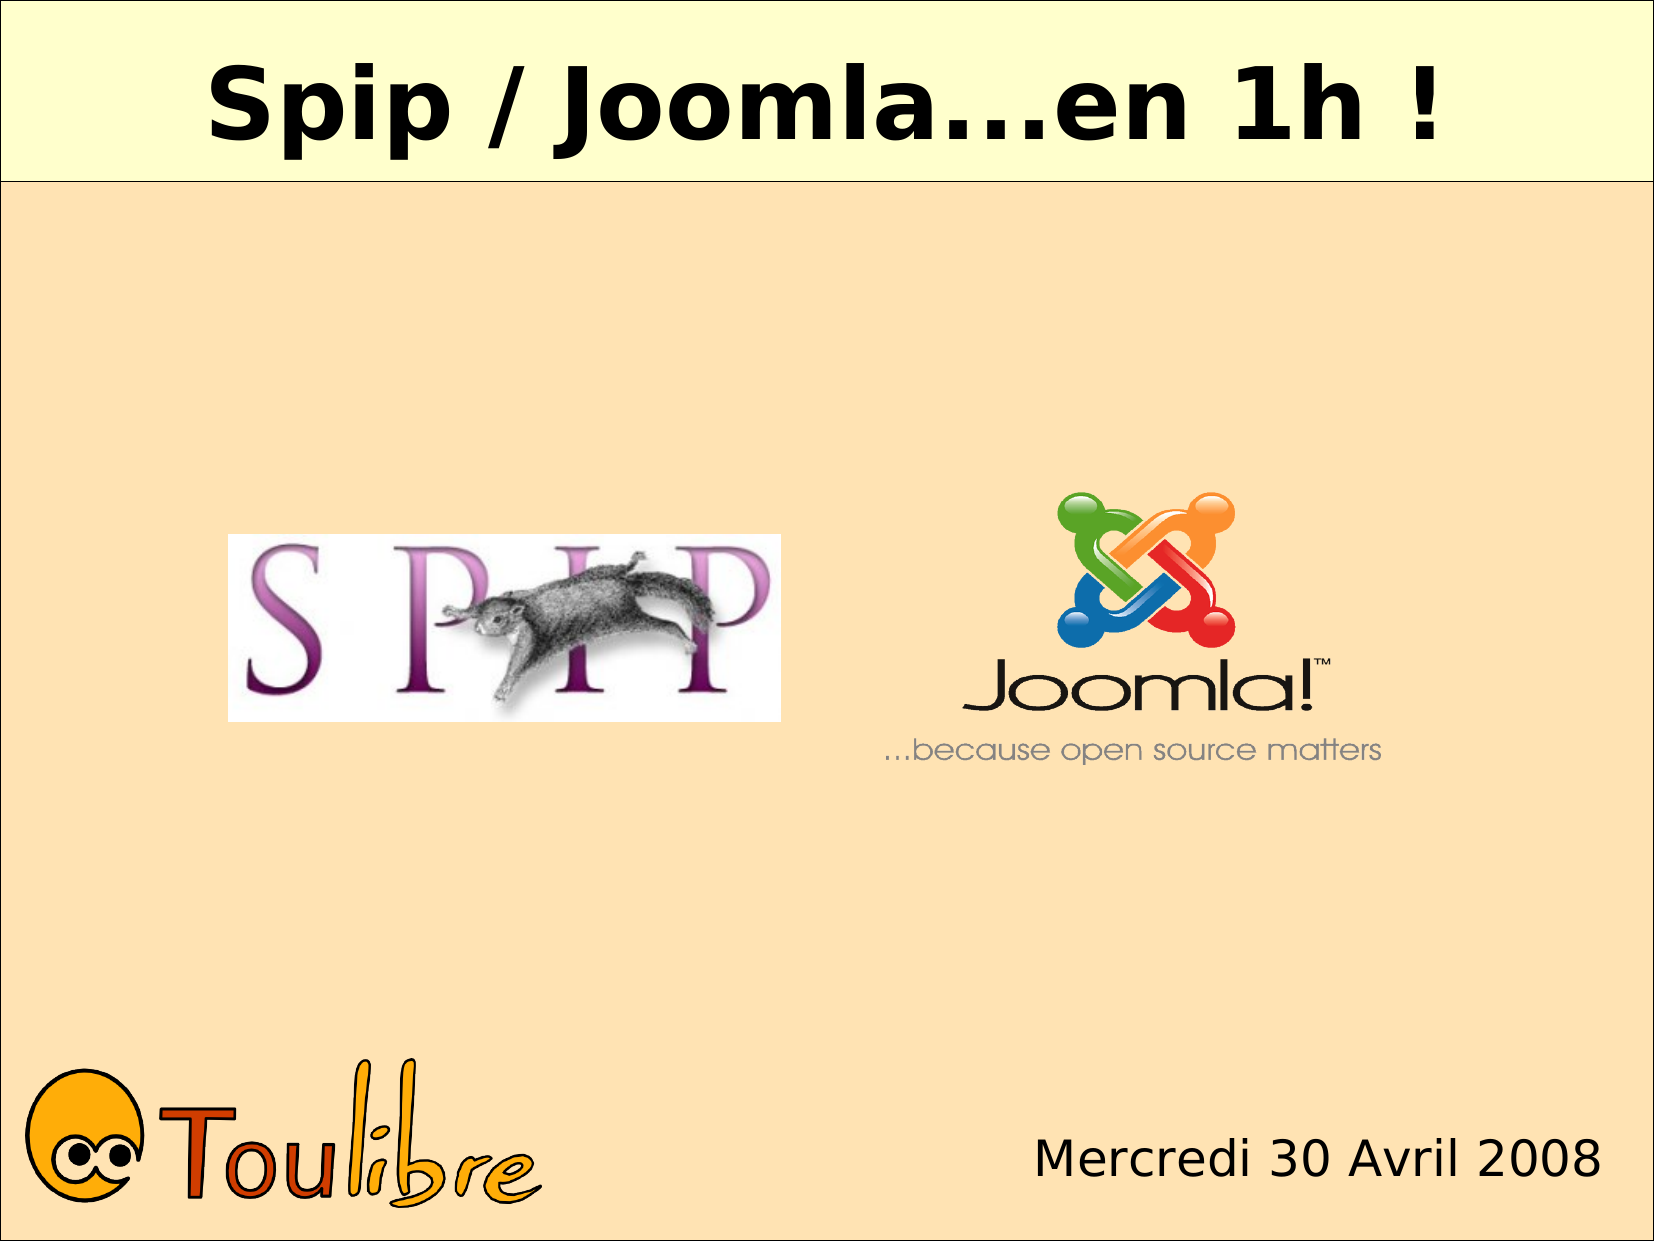

Spip / Joomla...en 1h !
Mercredi 30 Avril 2008